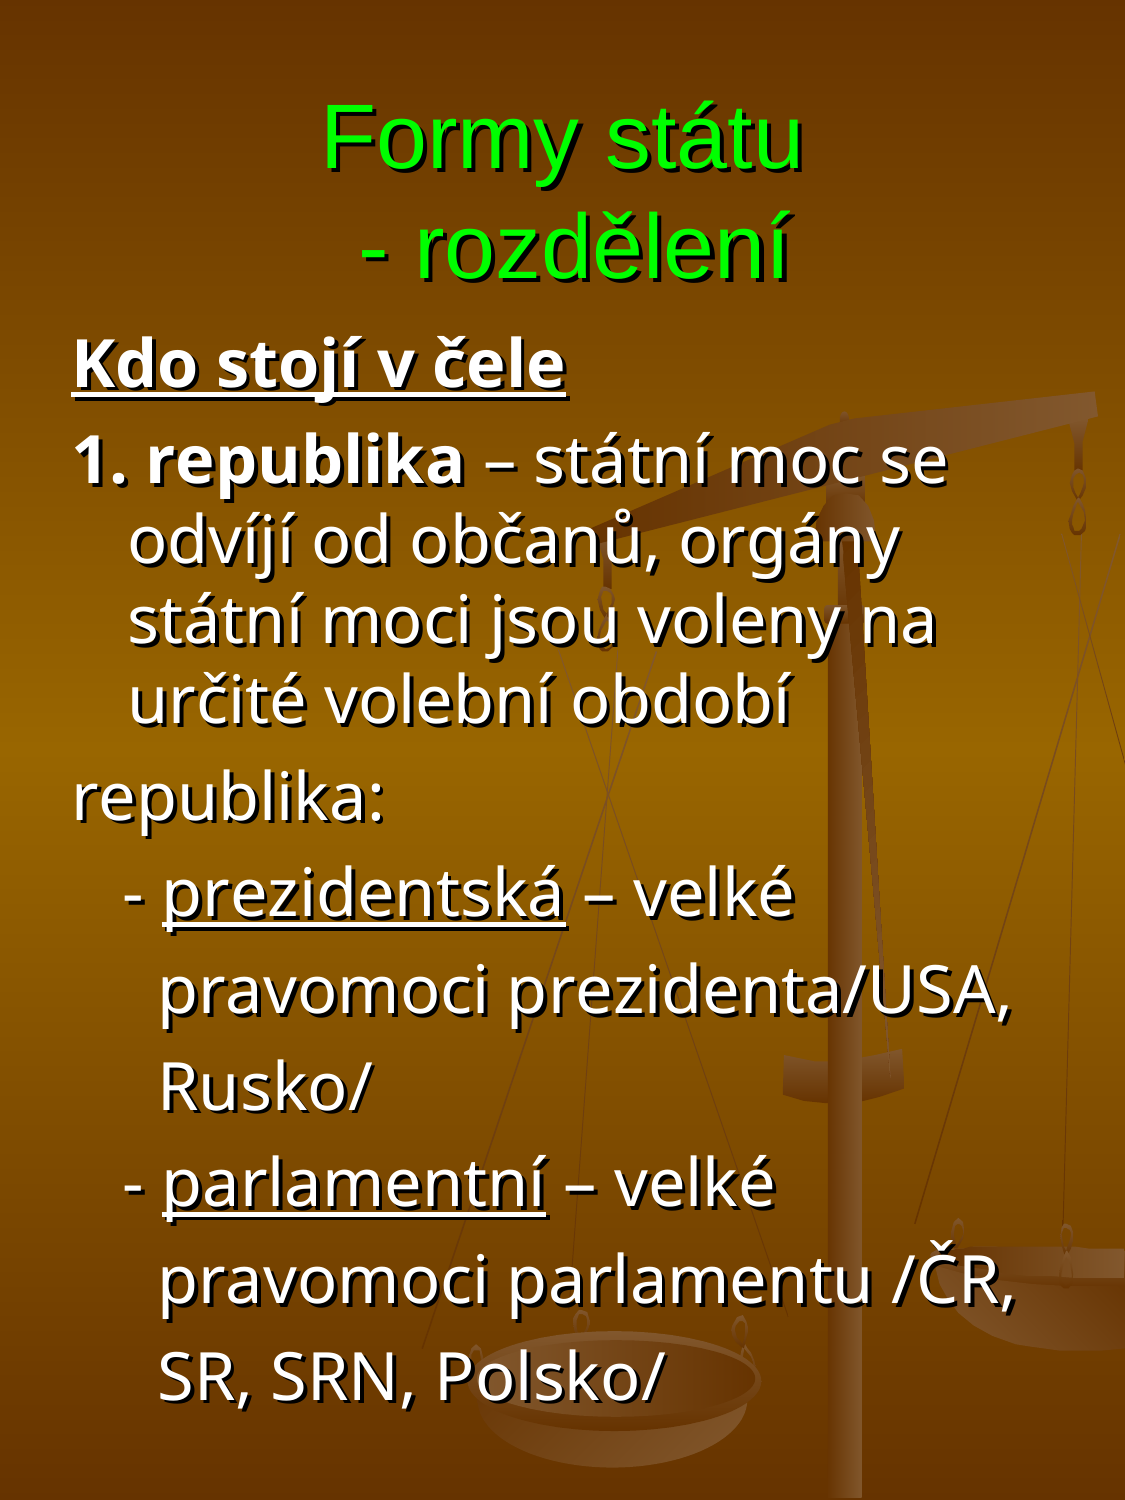

# Formy státu - rozdělení
Kdo stojí v čele
1. republika – státní moc se odvíjí od občanů, orgány státní moci jsou voleny na určité volební období
republika:
 - prezidentská – velké
 pravomoci prezidenta/USA,
 Rusko/
 - parlamentní – velké
 pravomoci parlamentu /ČR,
 SR, SRN, Polsko/